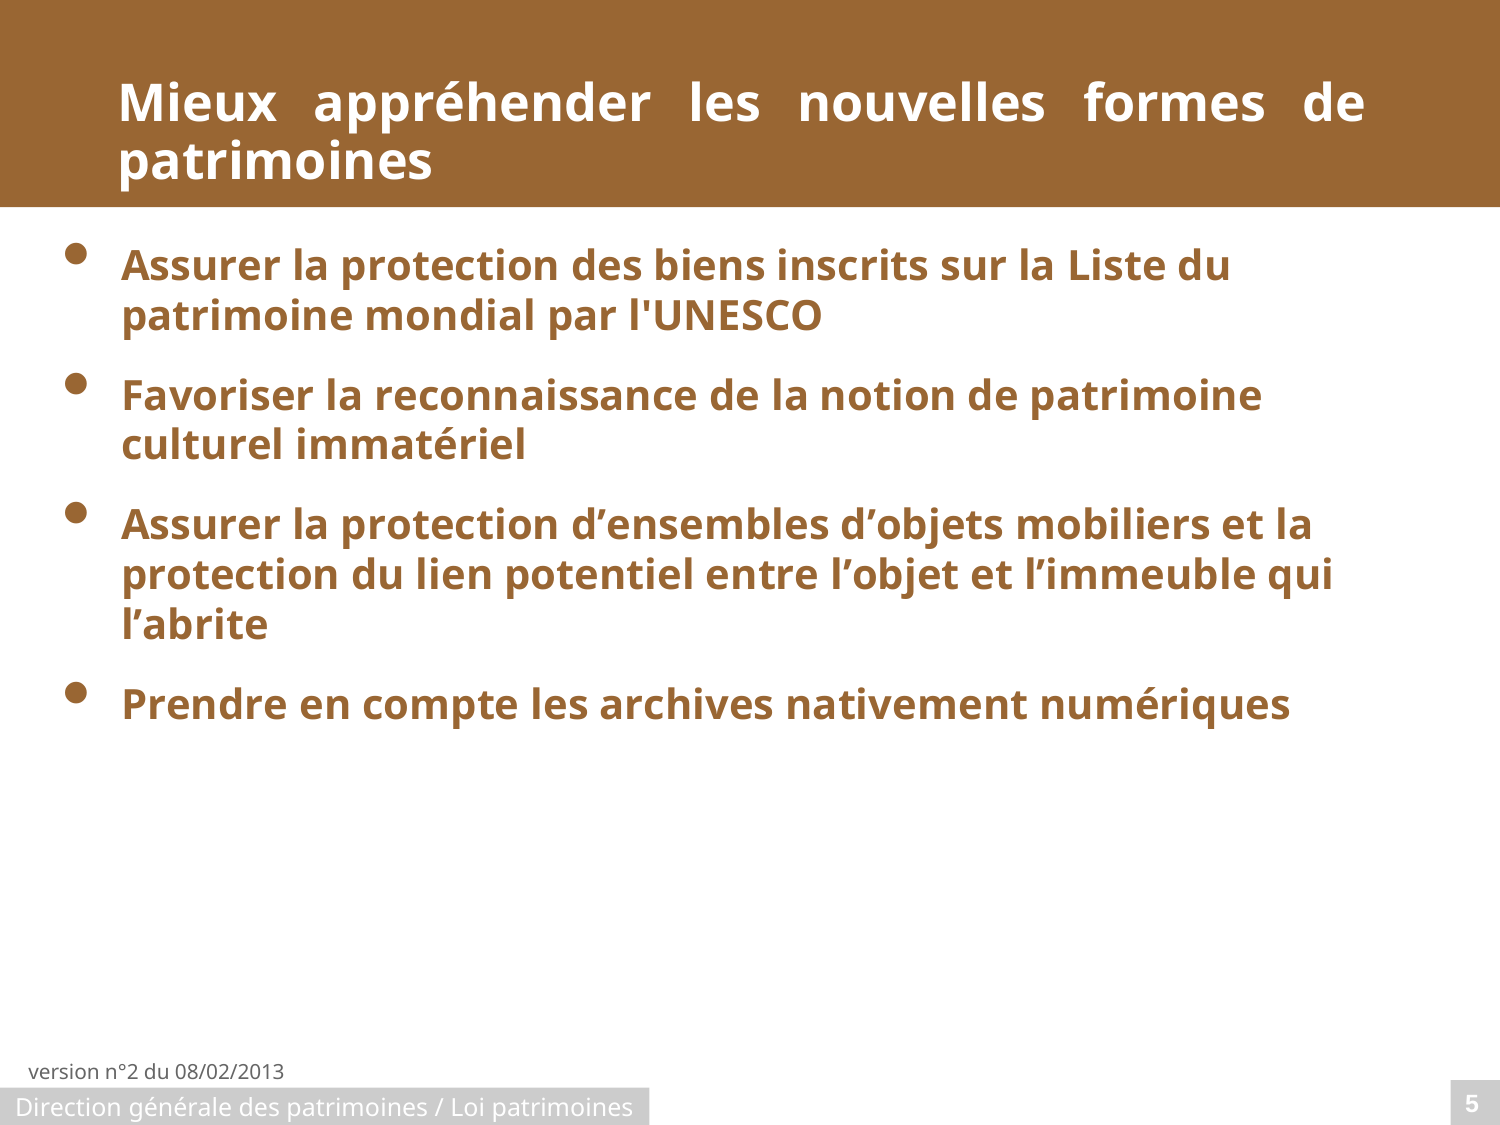

# Mieux appréhender les nouvelles formes de patrimoines
Assurer la protection des biens inscrits sur la Liste du patrimoine mondial par l'UNESCO
Favoriser la reconnaissance de la notion de patrimoine culturel immatériel
Assurer la protection d’ensembles d’objets mobiliers et la protection du lien potentiel entre l’objet et l’immeuble qui l’abrite
Prendre en compte les archives nativement numériques